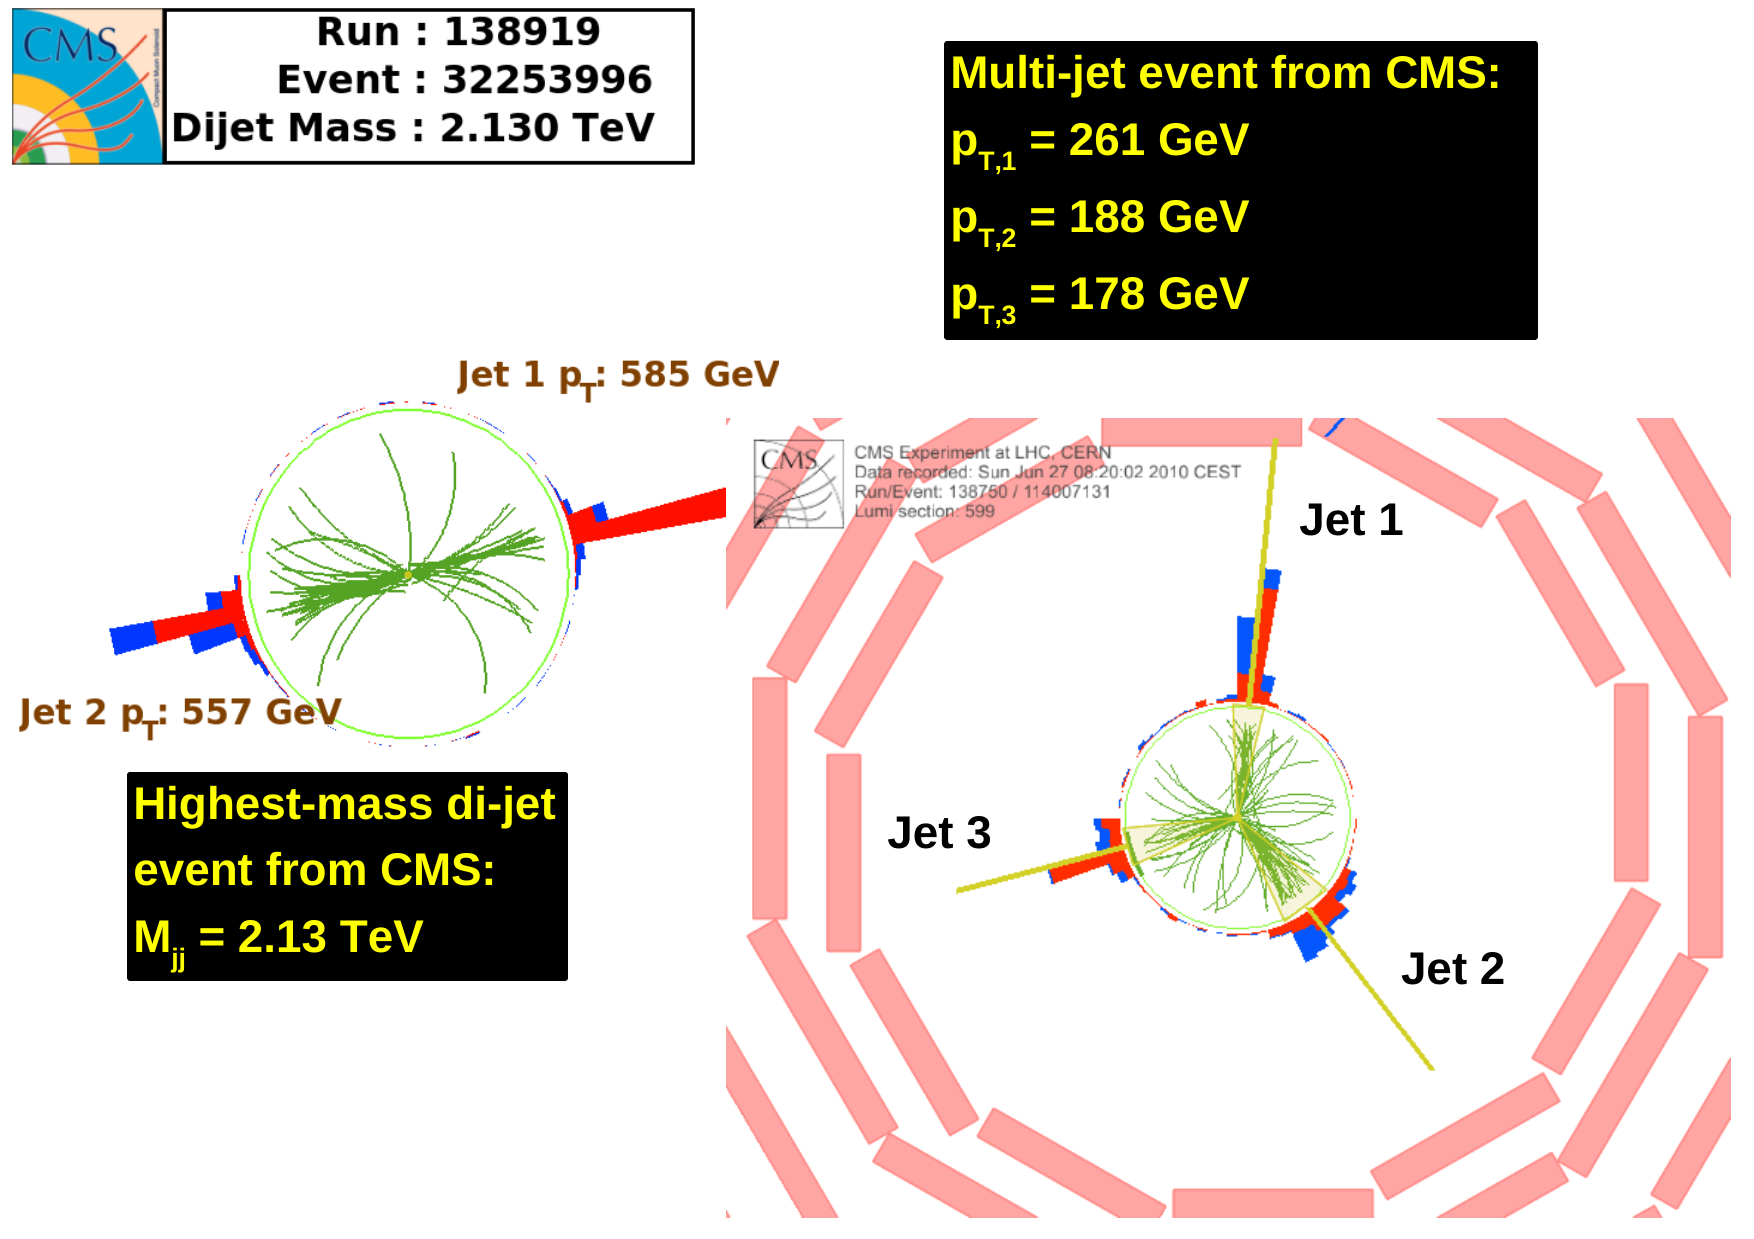

Multi-jet event from CMS:
pT,1 = 261 GeV
pT,2 = 188 GeV
pT,3 = 178 GeV
Jet 1
Highest-mass di-jet
event from CMS:
Mjj = 2.13 TeV
Jet 3
Jet 2